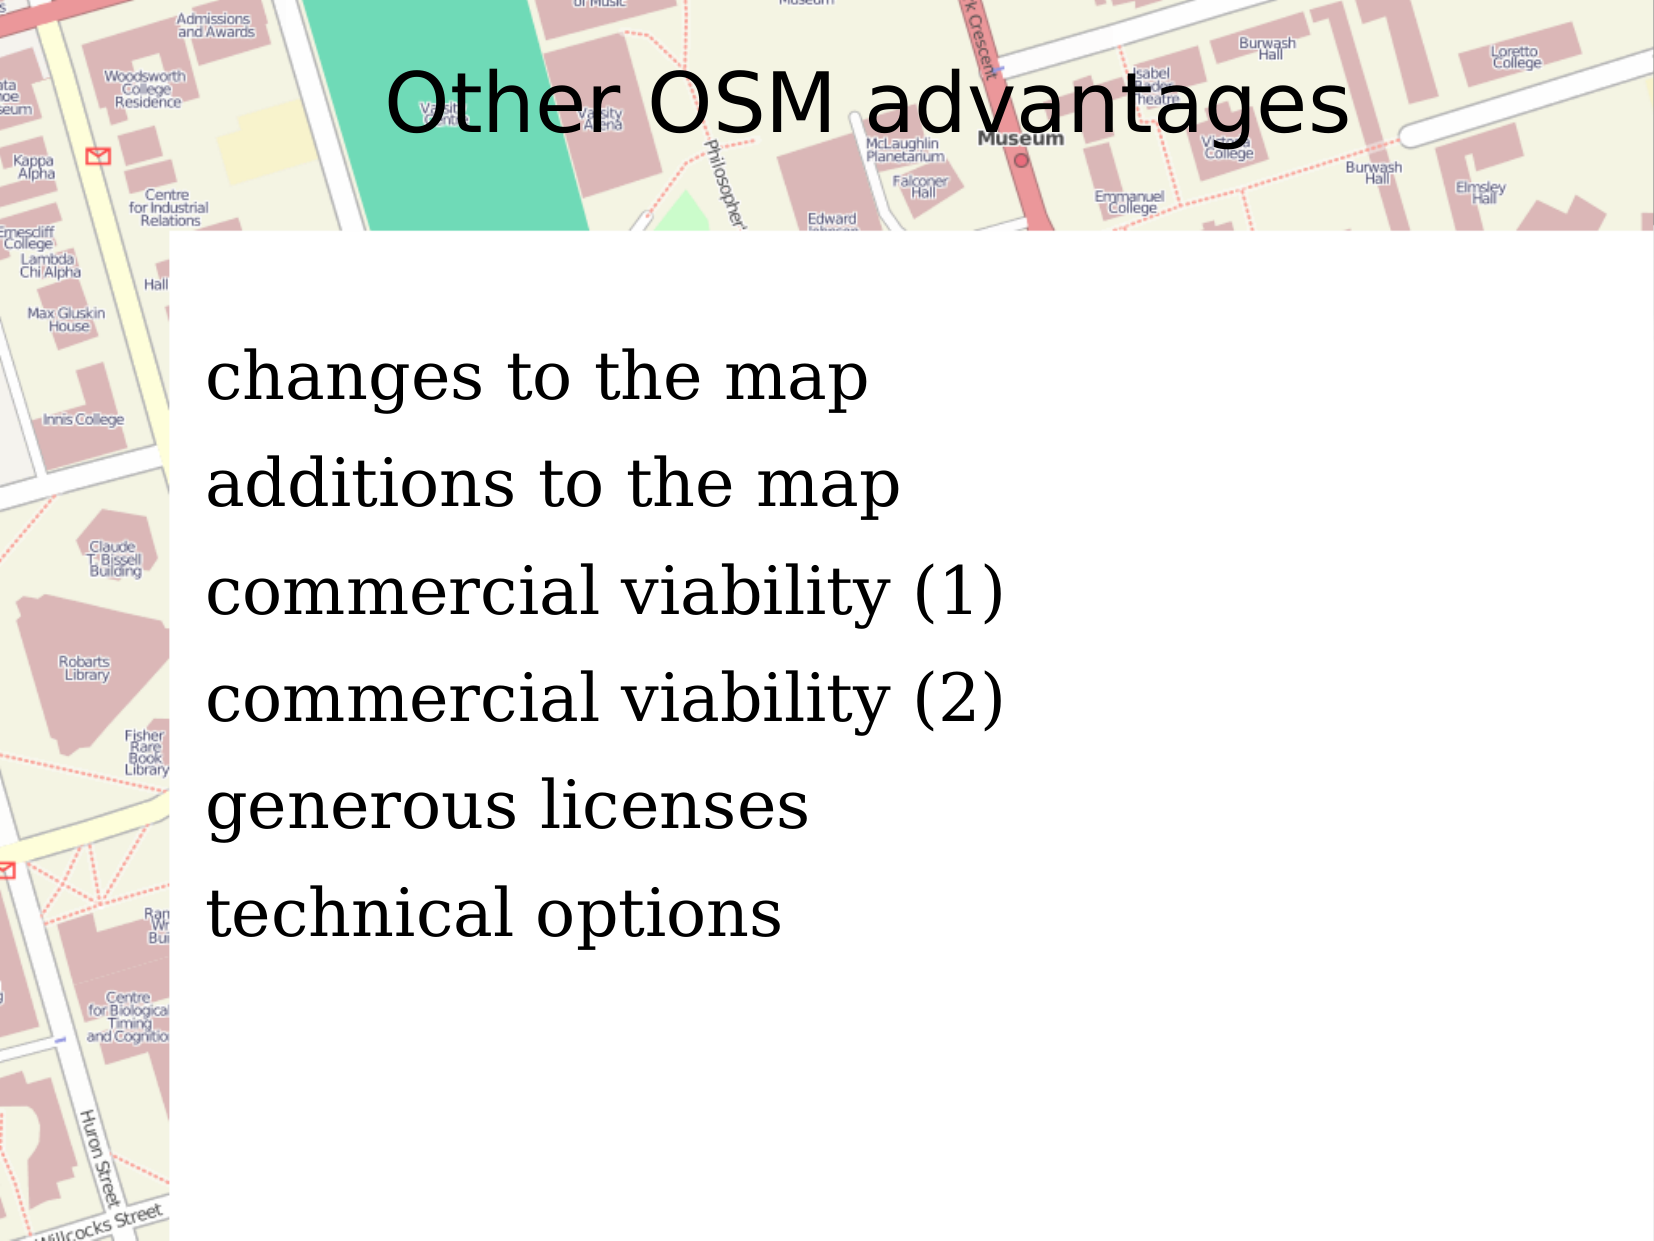

# Other OSM advantages
changes to the map
additions to the map
commercial viability (1)
commercial viability (2)
generous licenses
technical options